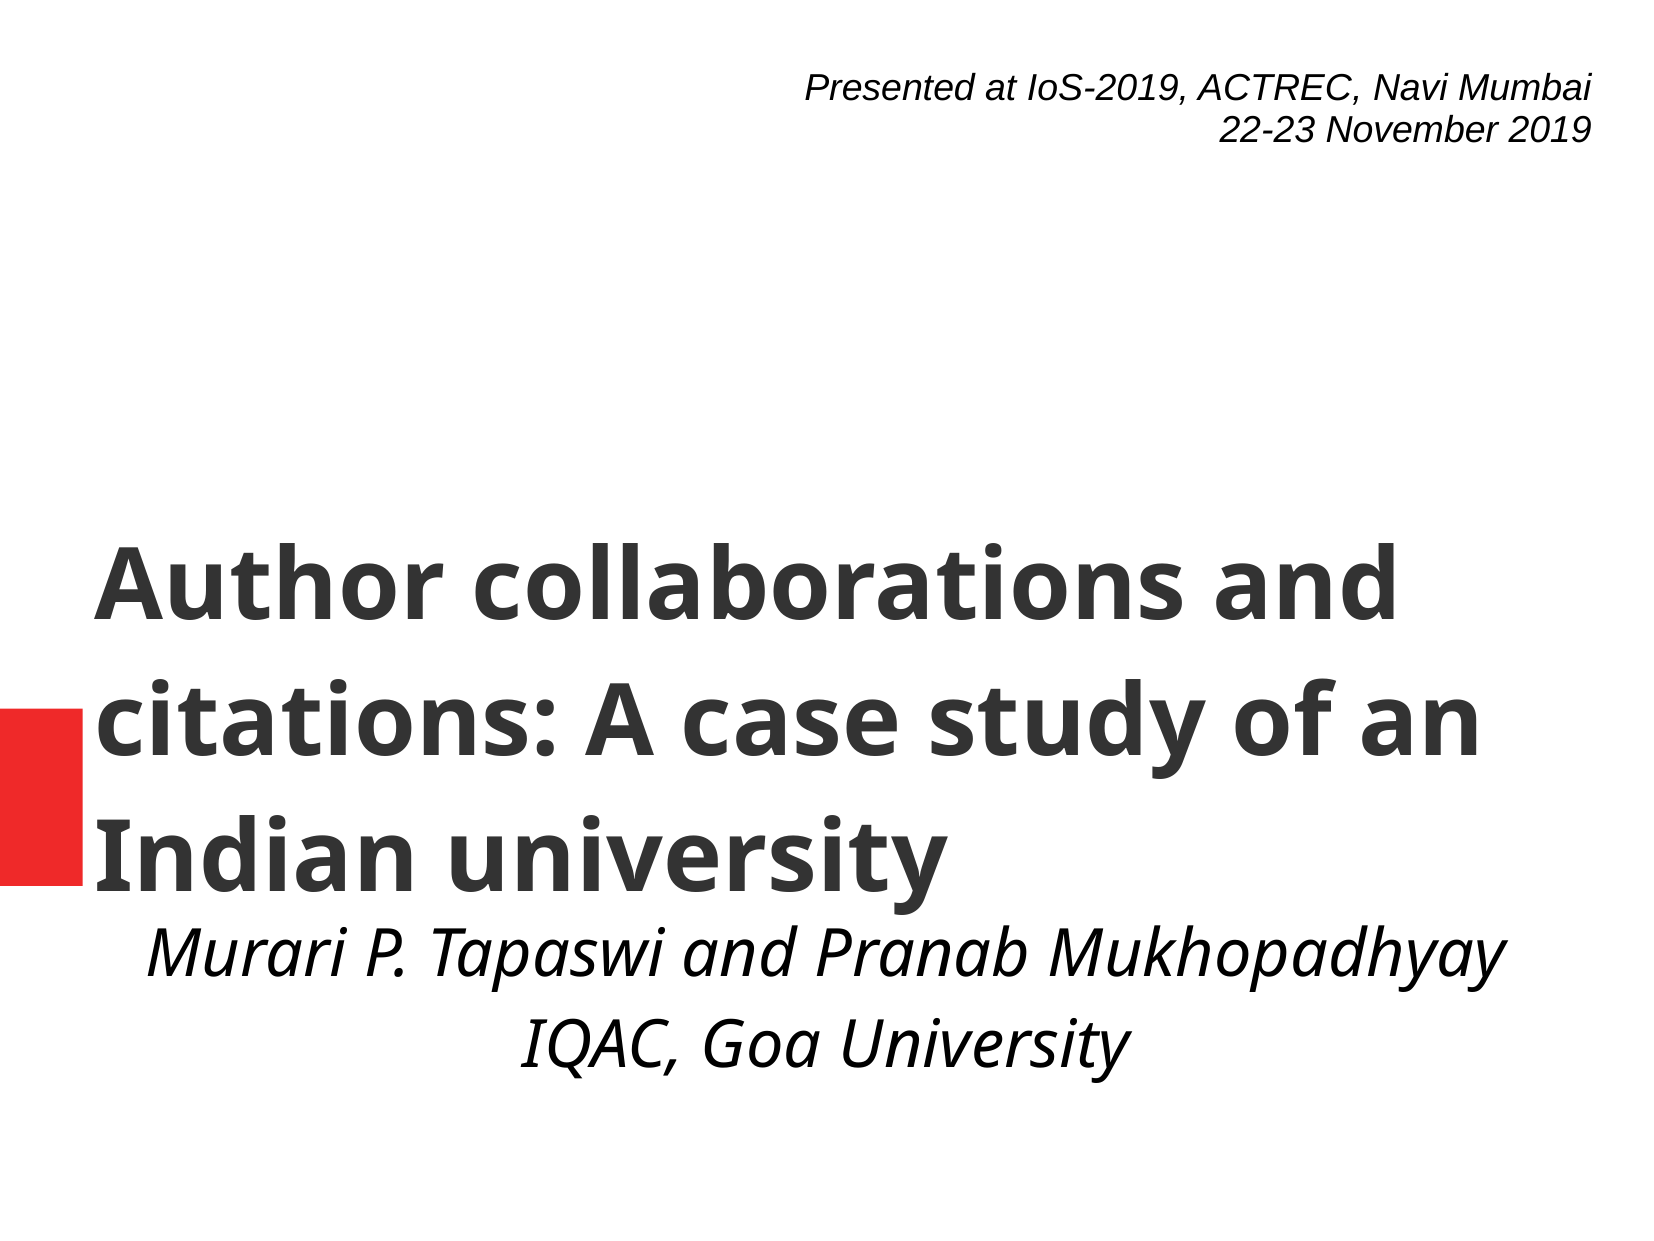

Presented at IoS-2019, ACTREC, Navi Mumbai 22-23 November 2019
# Author collaborations and citations: A case study of an Indian university
Murari P. Tapaswi and Pranab Mukhopadhyay
IQAC, Goa University